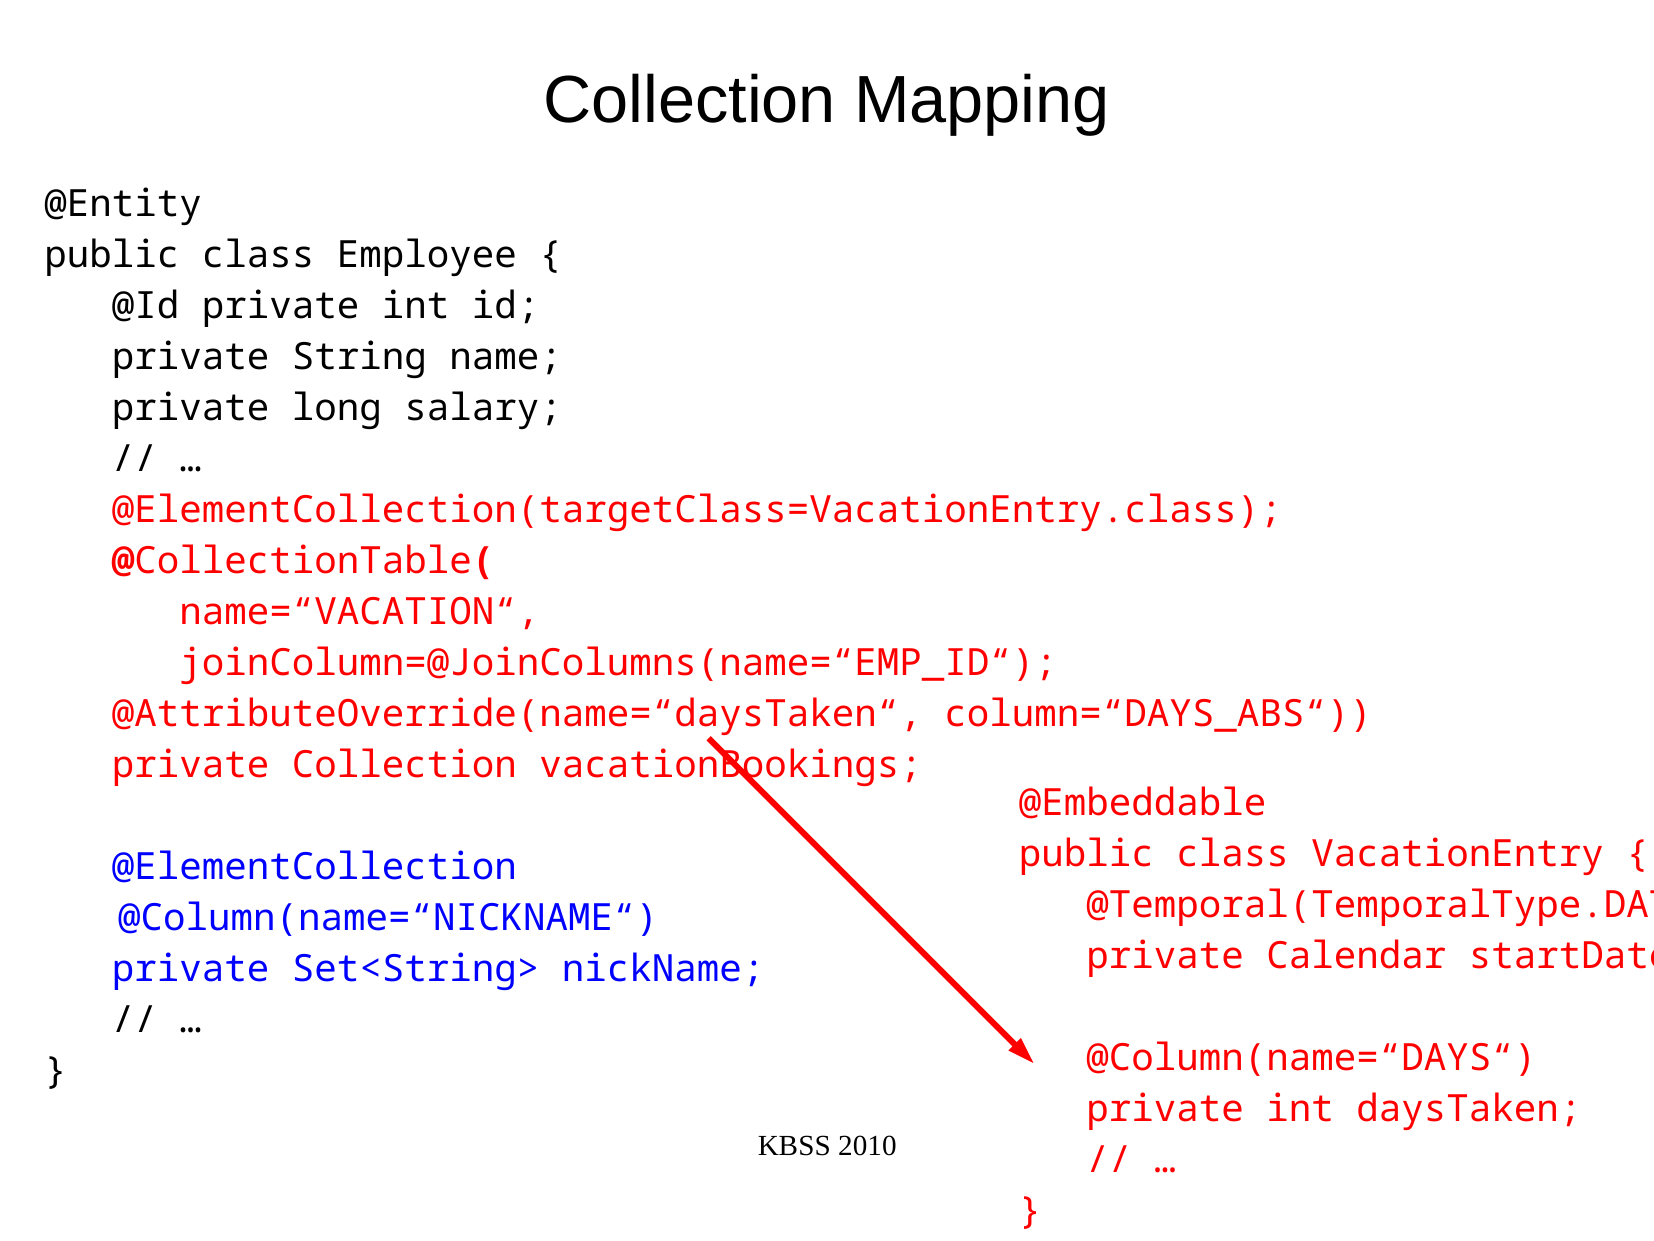

# Collection Mapping
@Entity
public class Employee {
 @Id private int id;
 private String name;
 private long salary;
 // …
 @ElementCollection(targetClass=VacationEntry.class);
 @CollectionTable(
 name=“VACATION“,
 joinColumn=@JoinColumns(name=“EMP_ID“);
 @AttributeOverride(name=“daysTaken“, column=“DAYS_ABS“))
 private Collection vacationBookings;
 @ElementCollection
	@Column(name=“NICKNAME“)
 private Set<String> nickName;
 // …
}
@Embeddable
public class VacationEntry {
 @Temporal(TemporalType.DATE)
 private Calendar startDate;
 @Column(name=“DAYS“)
 private int daysTaken;
 // …
}
KBSS 2010